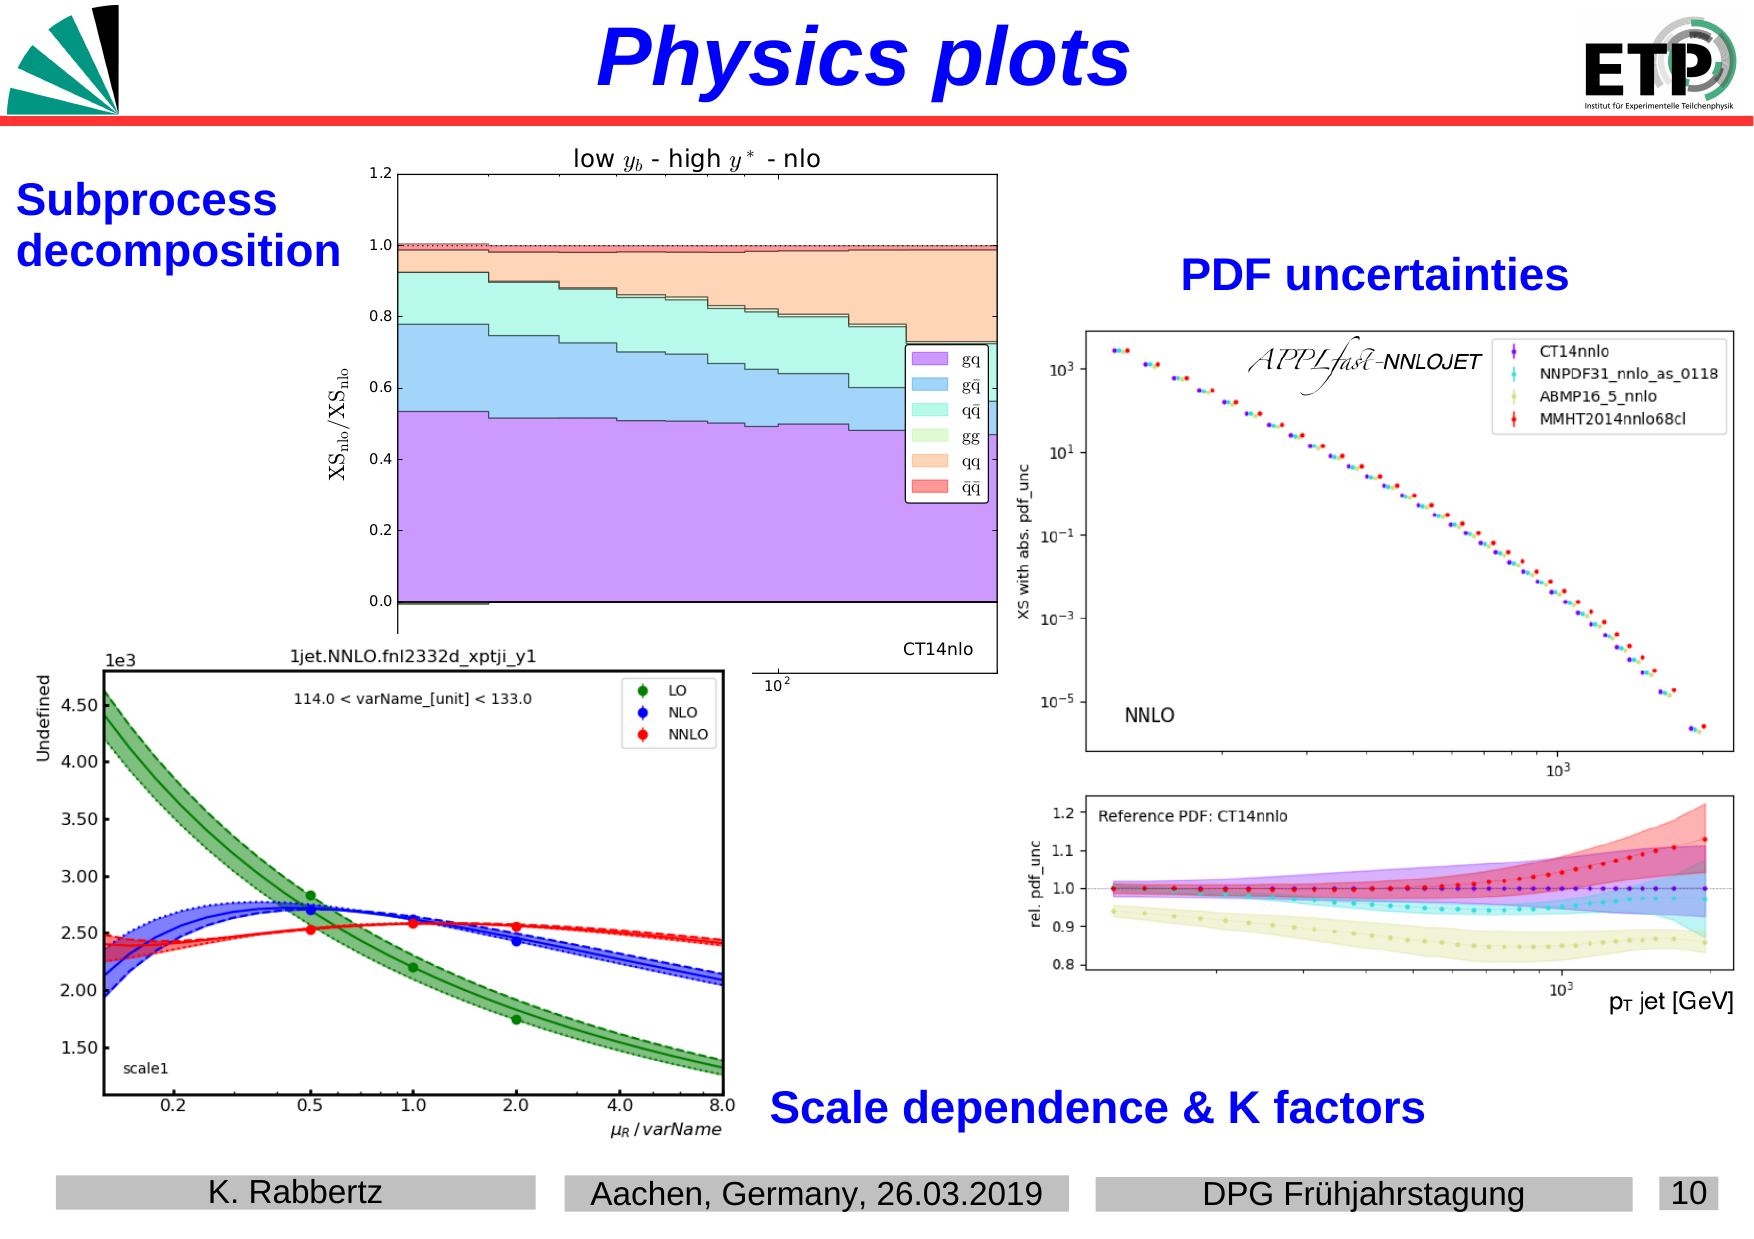

# Physics plots
Subprocess
decomposition
PDF uncertainties
Scale dependence & K factors